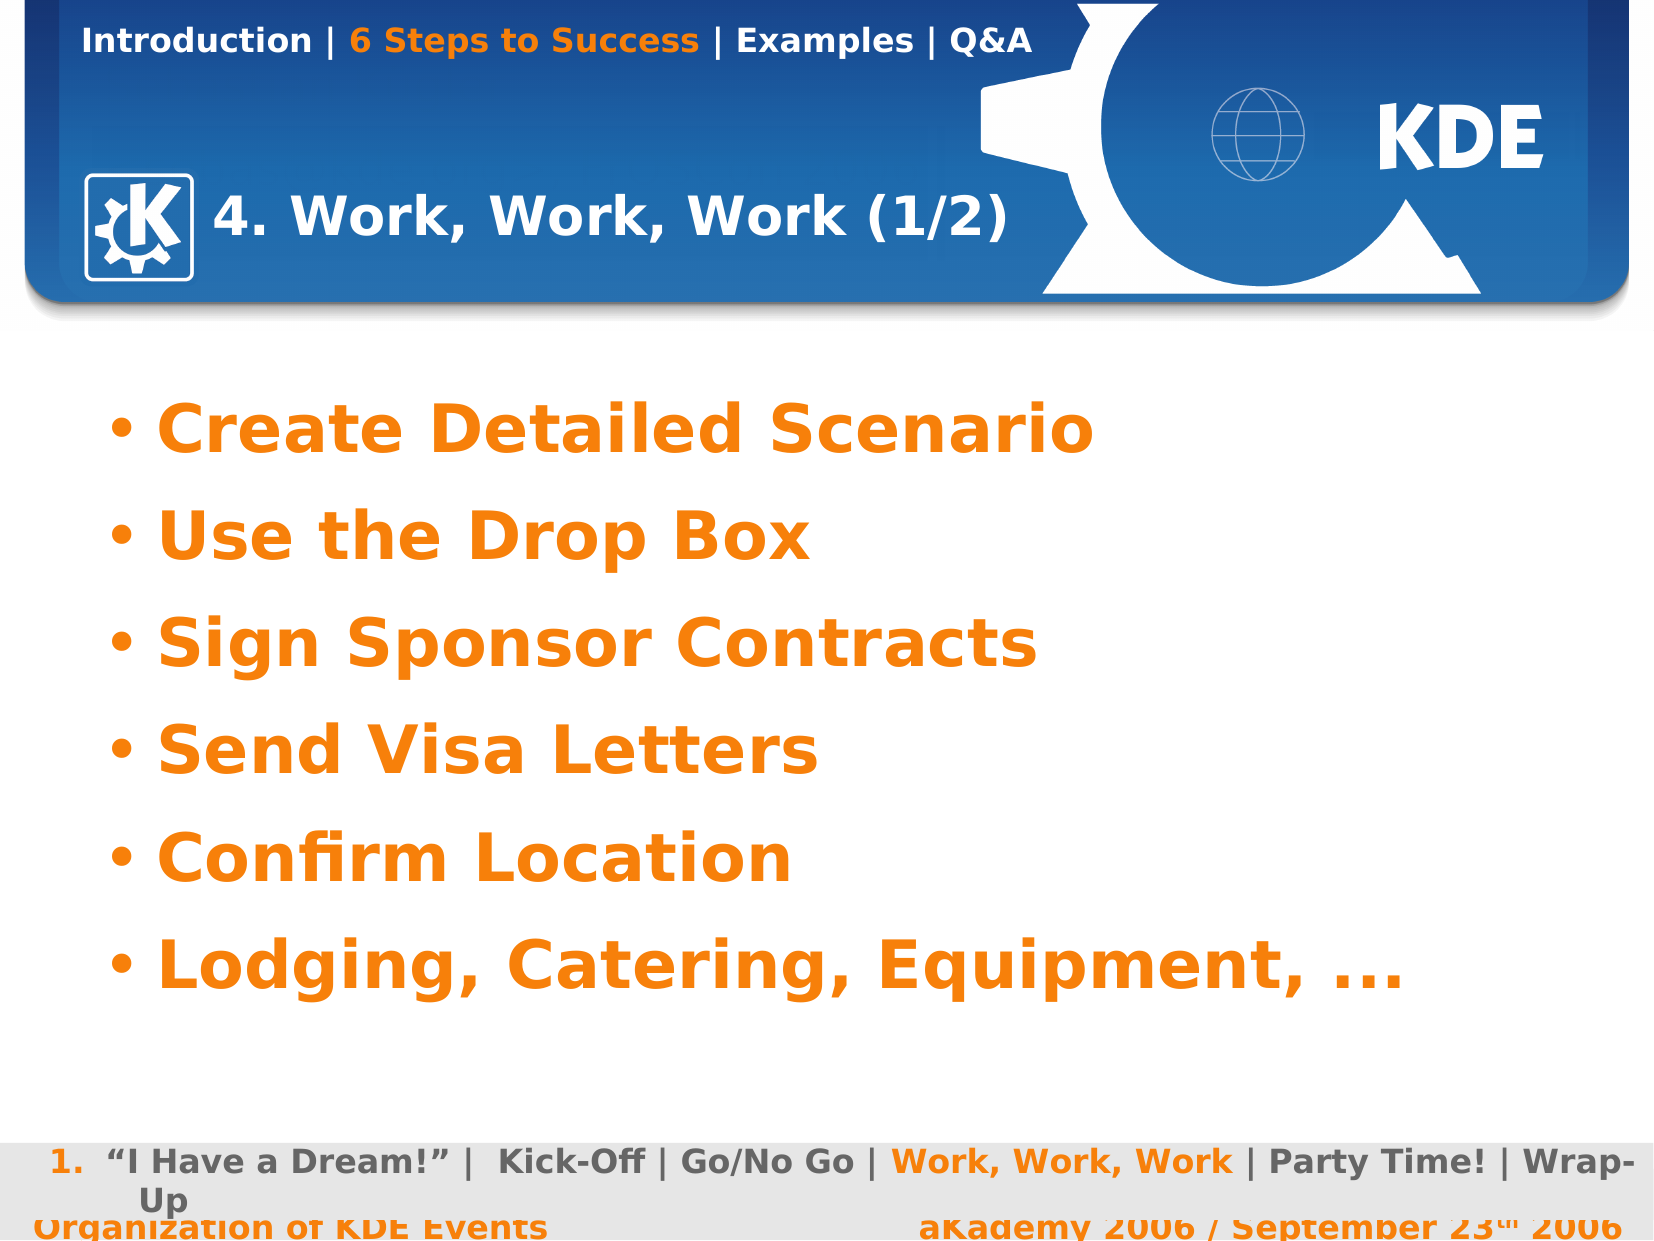

Introduction | 6 Steps to Success | Examples | Q&A
# 4. Work, Work, Work (1/2)
Create Detailed Scenario
Use the Drop Box
Sign Sponsor Contracts
Send Visa Letters
Confirm Location
Lodging, Catering, Equipment, ...
 “I Have a Dream!” | Kick-Off | Go/No Go | Work, Work, Work | Party Time! | Wrap-Up